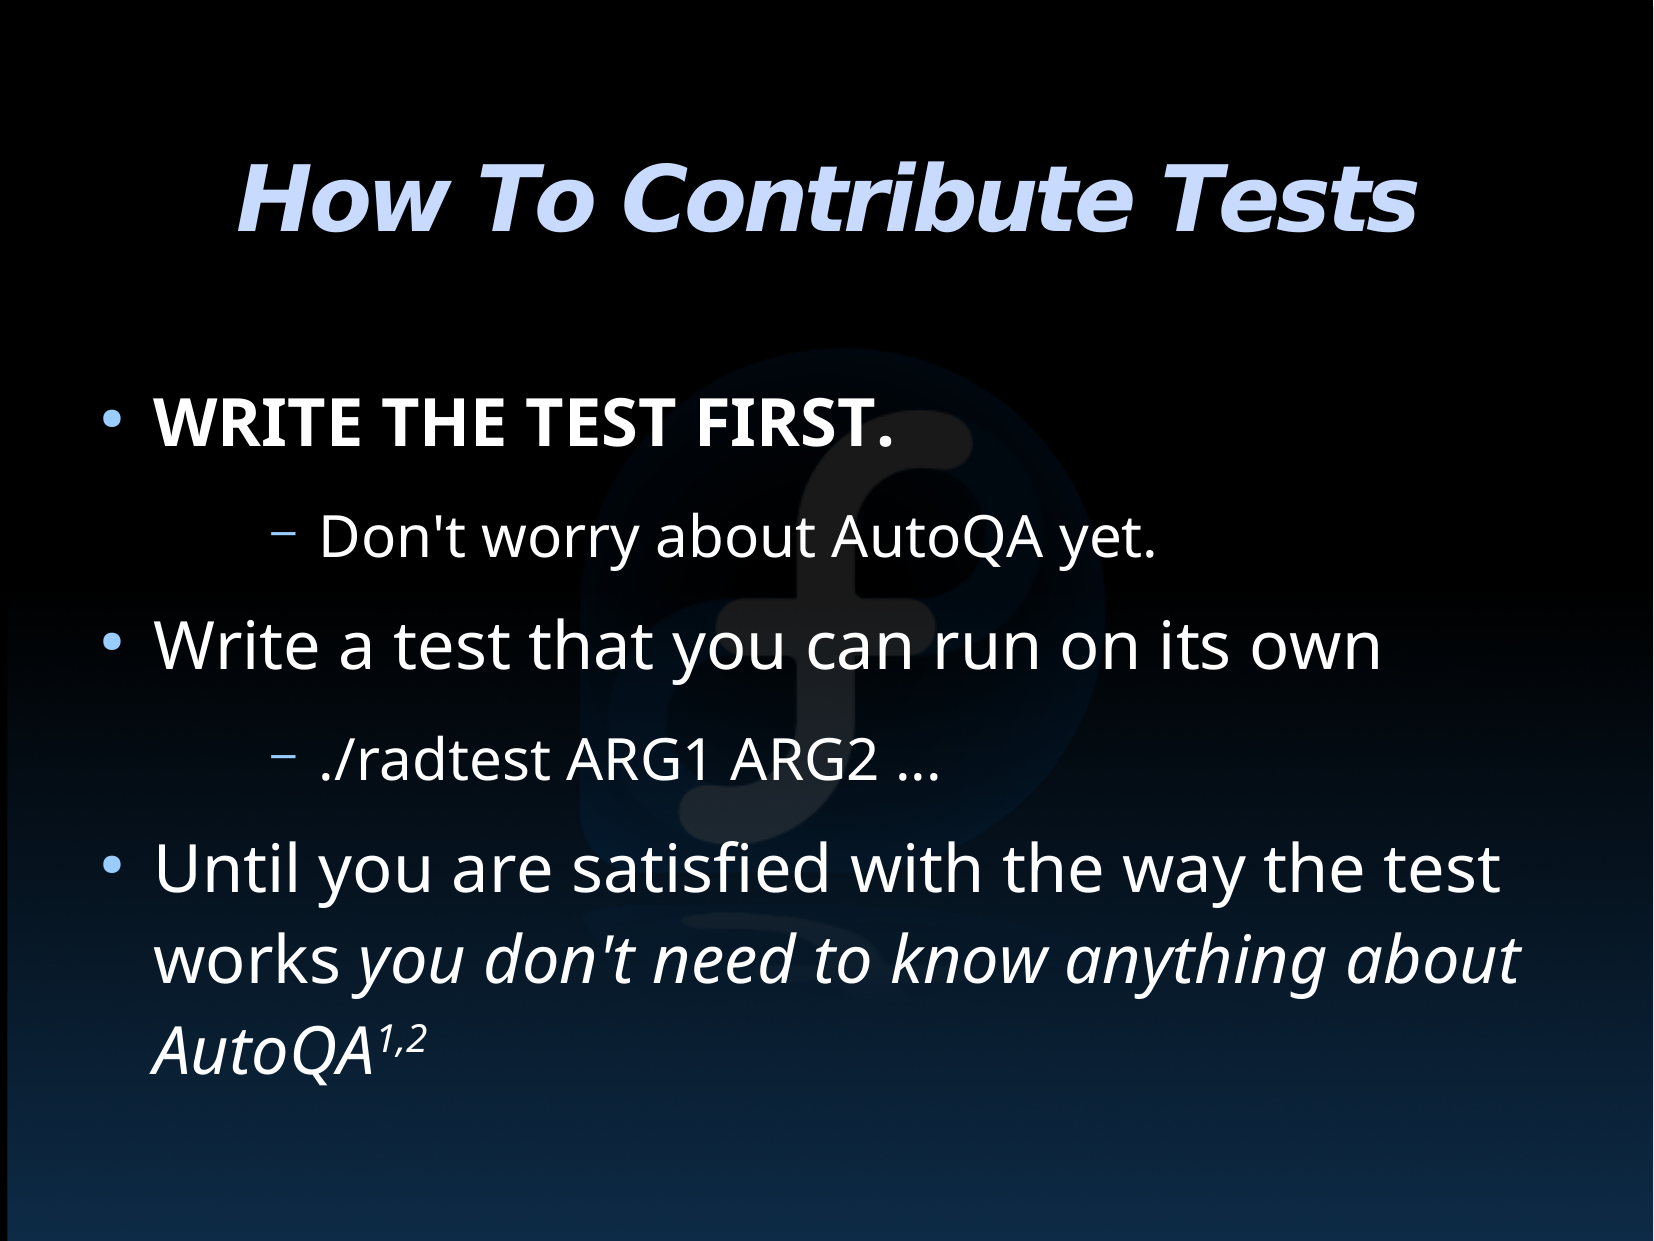

# How To Contribute Tests
WRITE THE TEST FIRST.
Don't worry about AutoQA yet.
Write a test that you can run on its own
./radtest ARG1 ARG2 ...
Until you are satisfied with the way the test works you don't need to know anything about AutoQA1,2